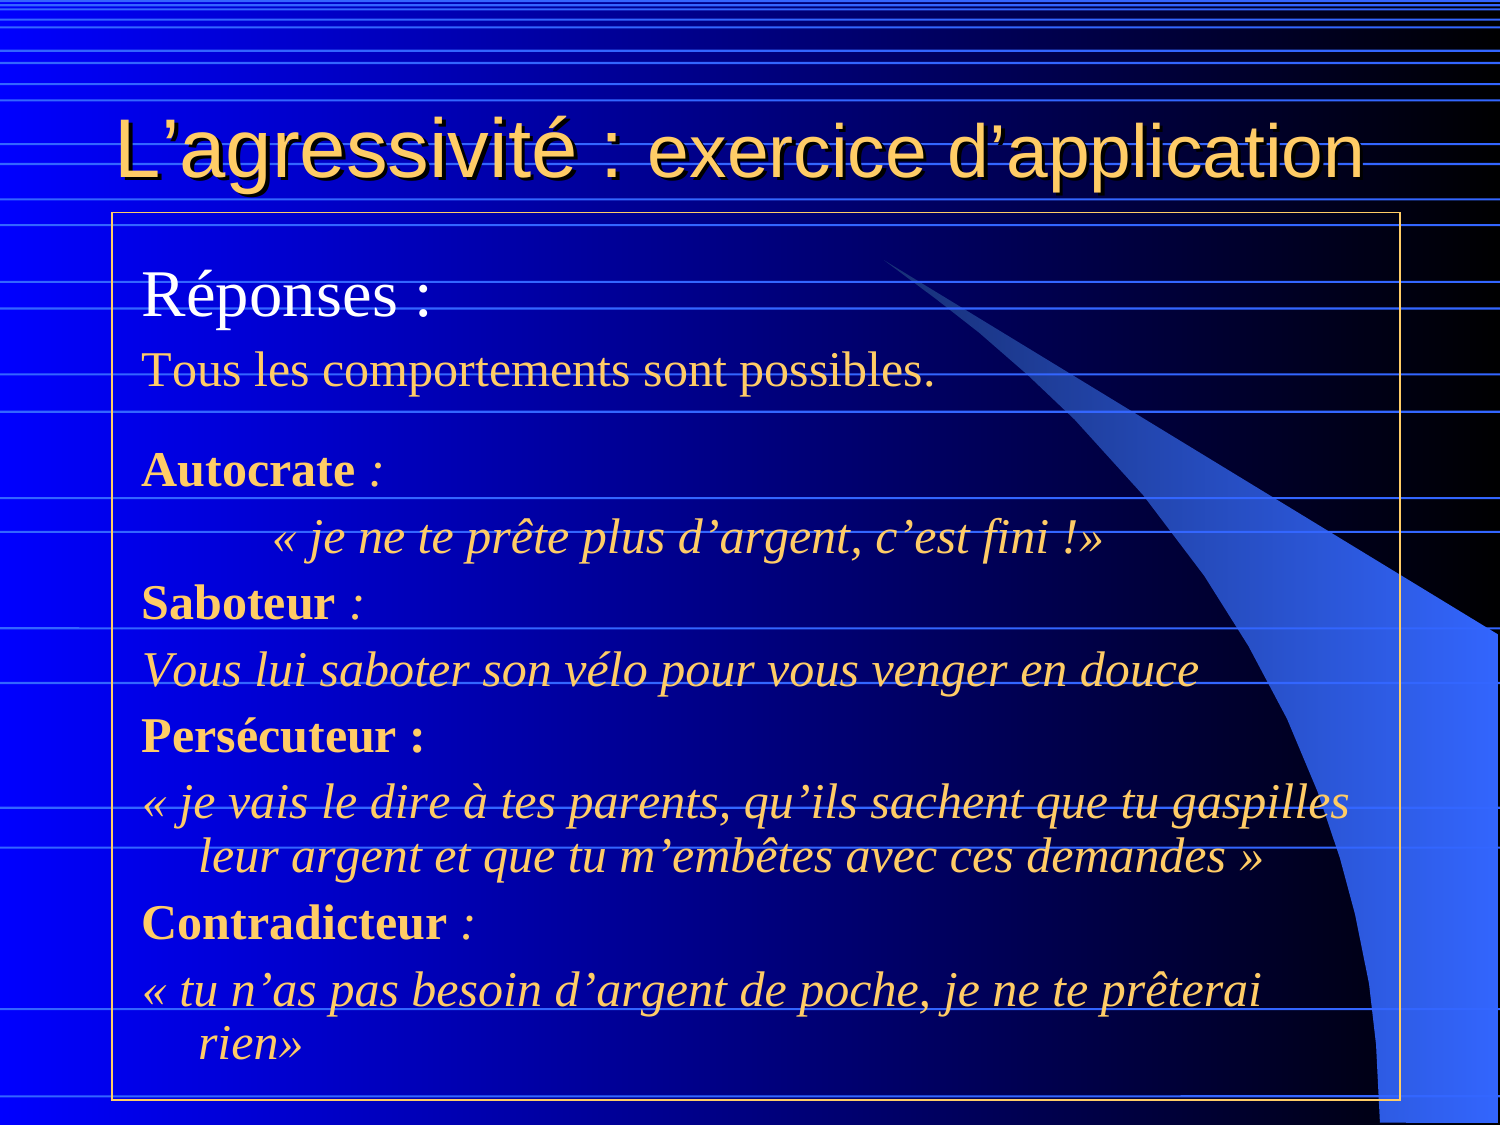

# L’agressivité : exercice d’application
Réponses :
Tous les comportements sont possibles.
Autocrate :
	« je ne te prête plus d’argent, c’est fini !»
Saboteur :
Vous lui saboter son vélo pour vous venger en douce
Persécuteur :
« je vais le dire à tes parents, qu’ils sachent que tu gaspilles leur argent et que tu m’embêtes avec ces demandes »
Contradicteur :
« tu n’as pas besoin d’argent de poche, je ne te prêterai rien»